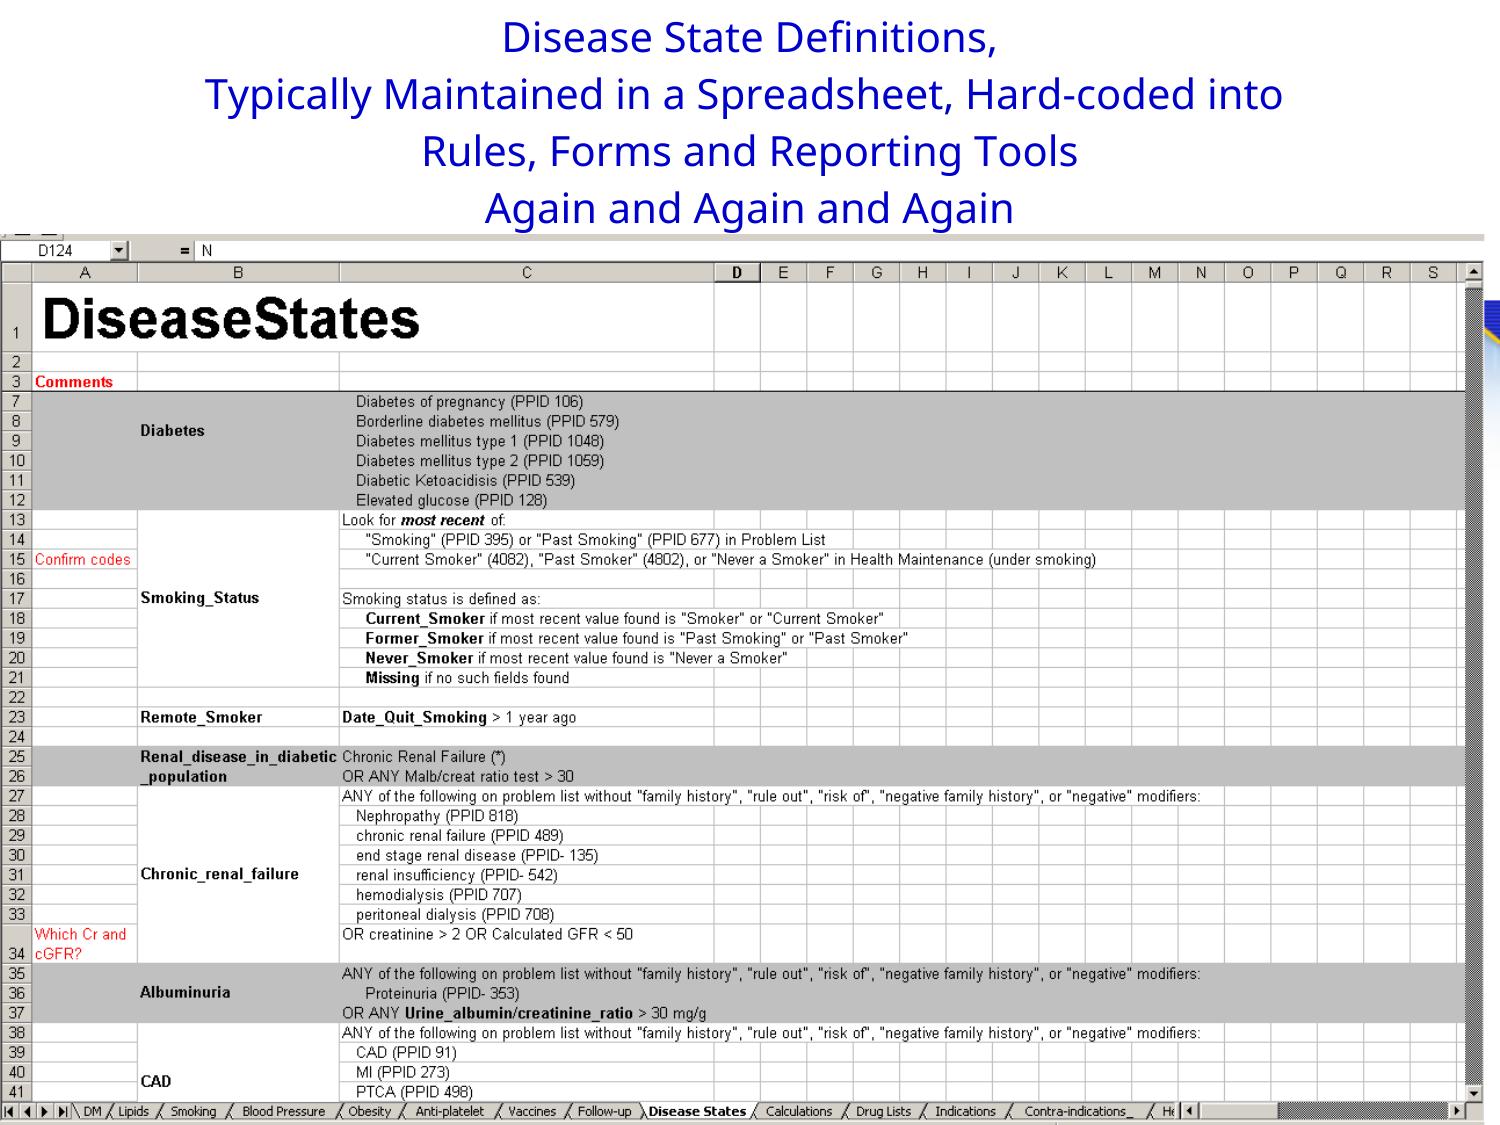

Disease State Definitions,
Typically Maintained in a Spreadsheet, Hard-coded into
Rules, Forms and Reporting Tools
Again and Again and Again